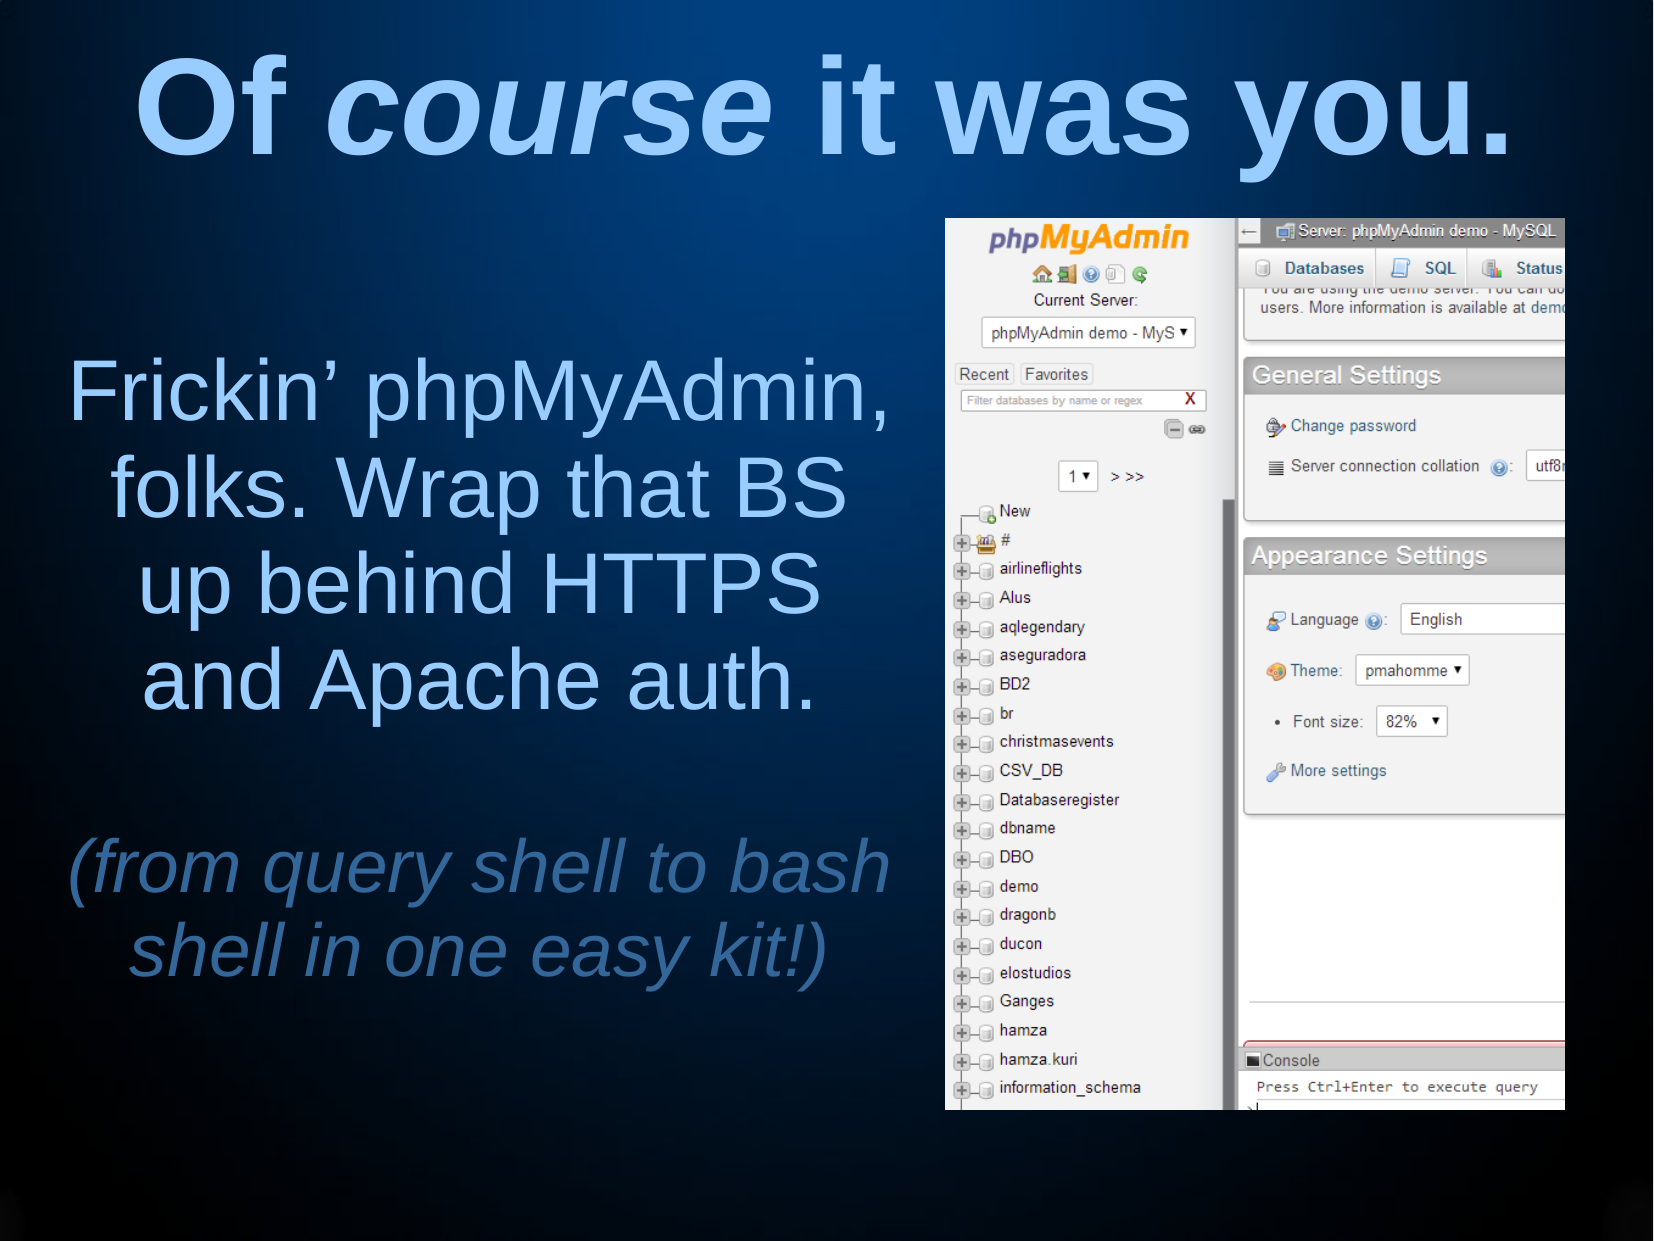

# Of course it was you.
Frickin’ phpMyAdmin, folks. Wrap that BS up behind HTTPS and Apache auth.
(from query shell to bash shell in one easy kit!)